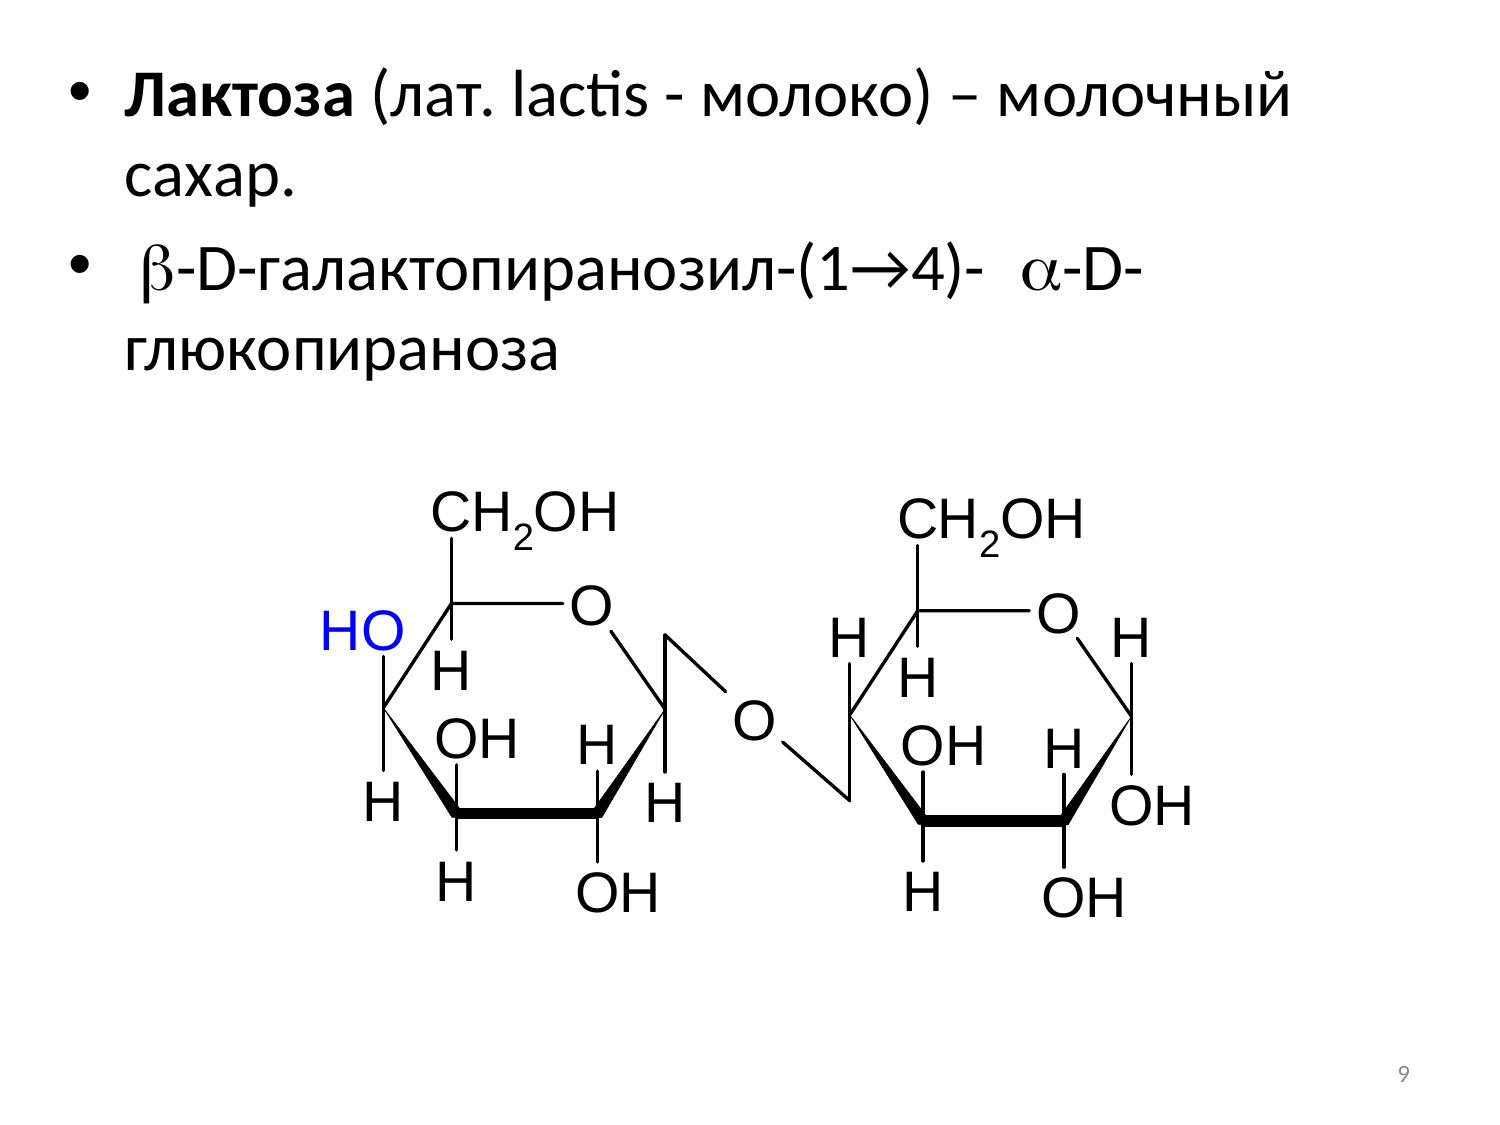

# Лактоза (лат. lactis - молоко) – молочный сахар.
 b-D-галактопиранозил-(1→4)- a-D-глюкопираноза